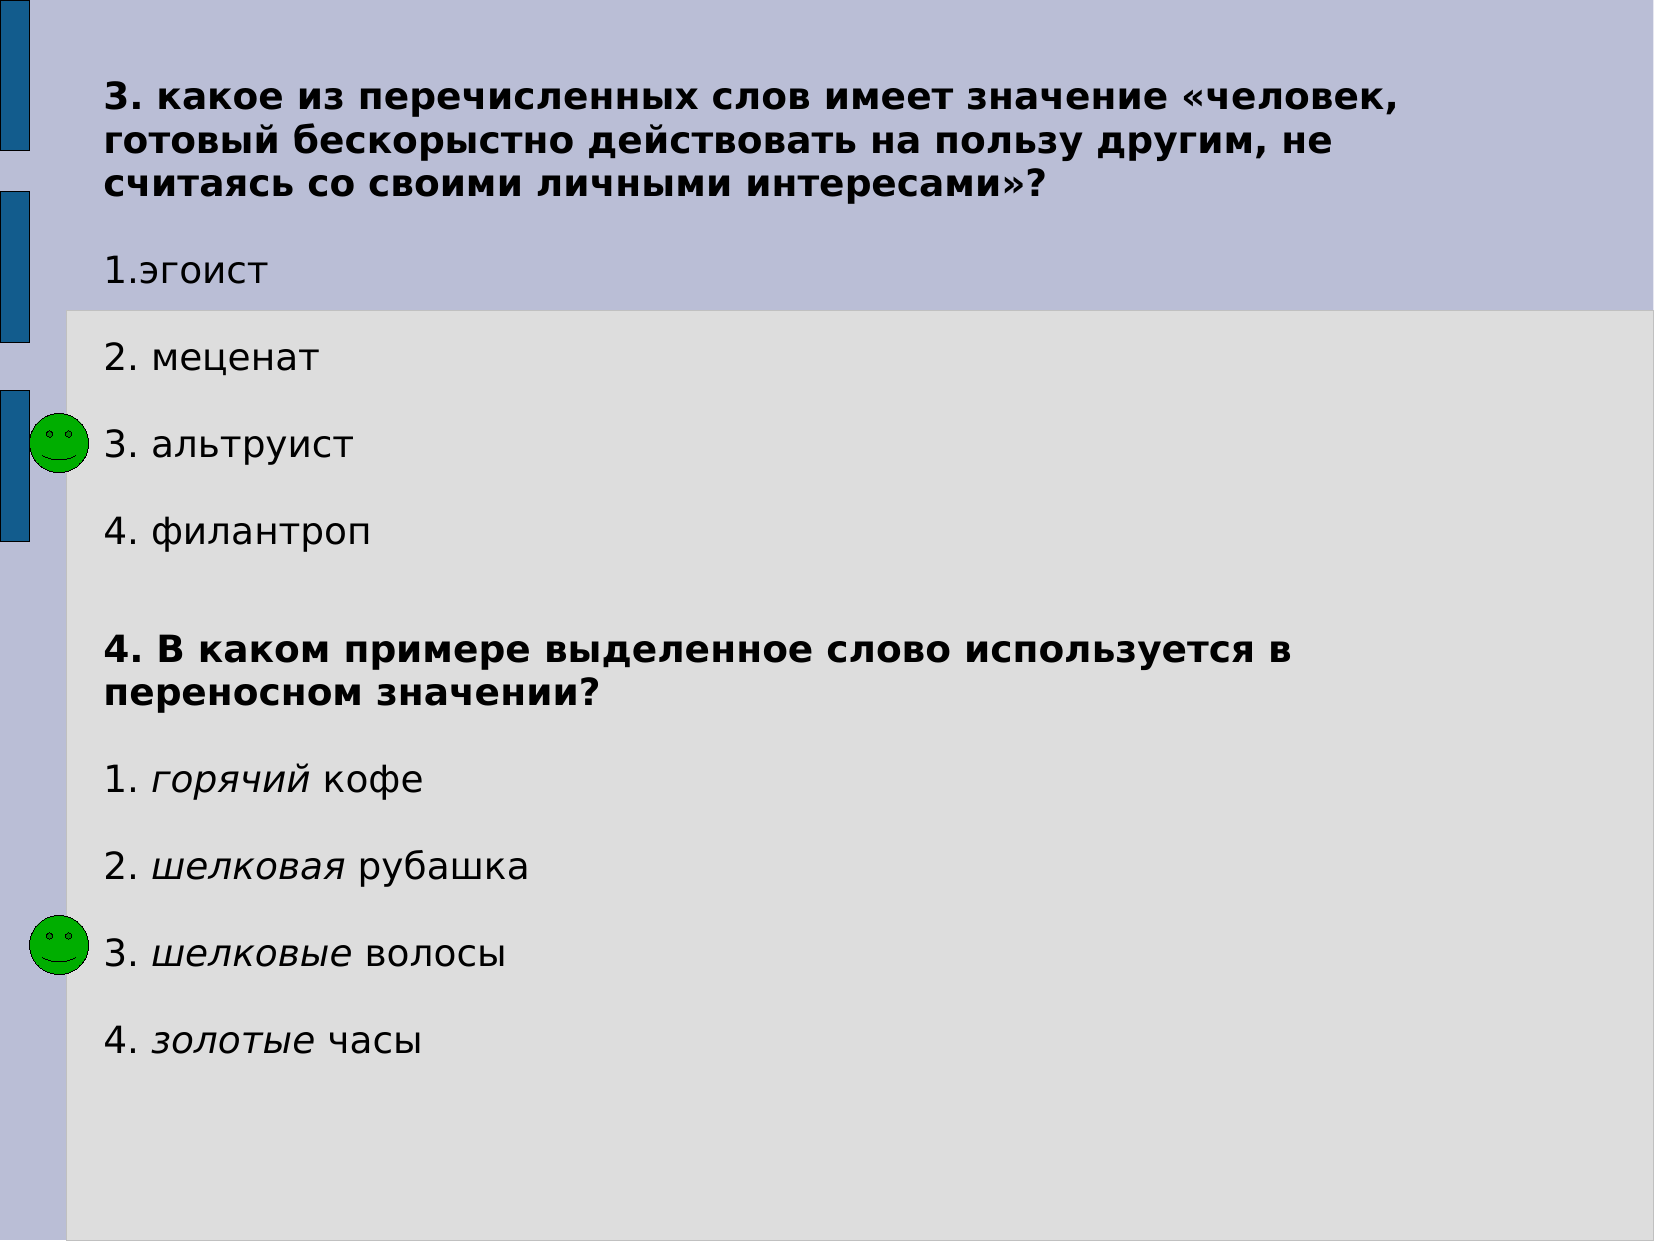

3. какое из перечисленных слов имеет значение «человек, готовый бескорыстно действовать на пользу другим, не считаясь со своими личными интересами»?
1.эгоист
2. меценат
3. альтруист
4. филантроп
4. В каком примере выделенное слово используется в переносном значении?
1. горячий кофе
2. шелковая рубашка
3. шелковые волосы
4. золотые часы